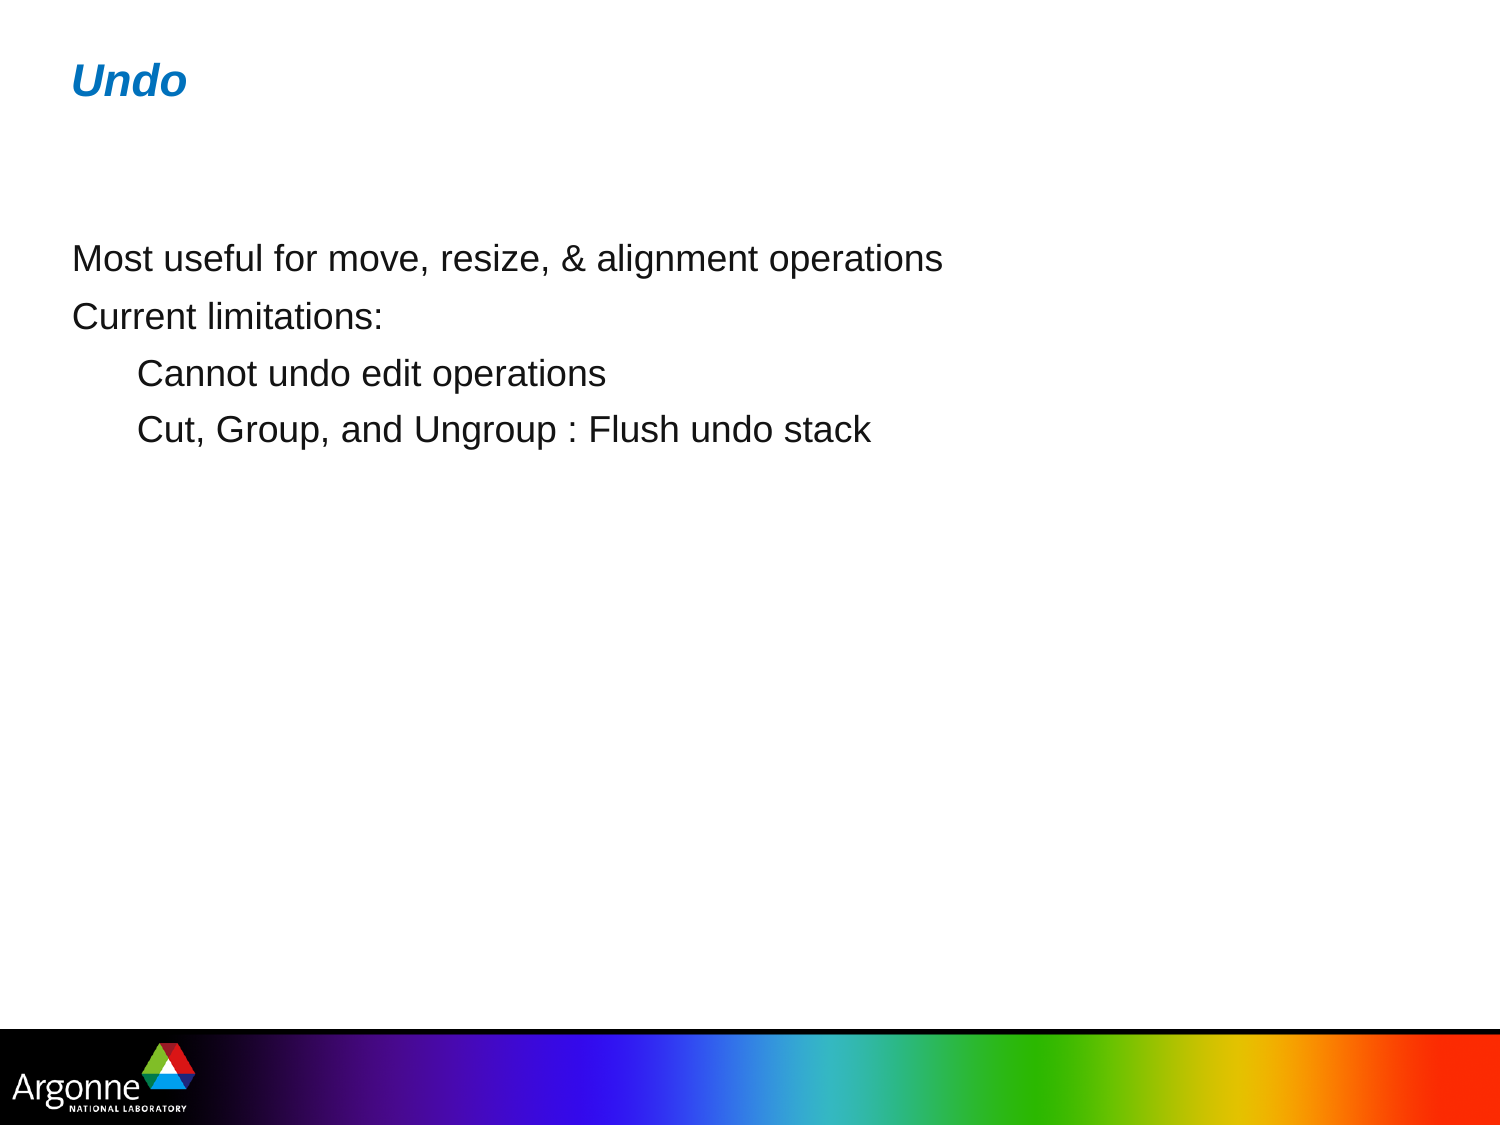

# Undo
Most useful for move, resize, & alignment operations
Current limitations:
Cannot undo edit operations
Cut, Group, and Ungroup : Flush undo stack